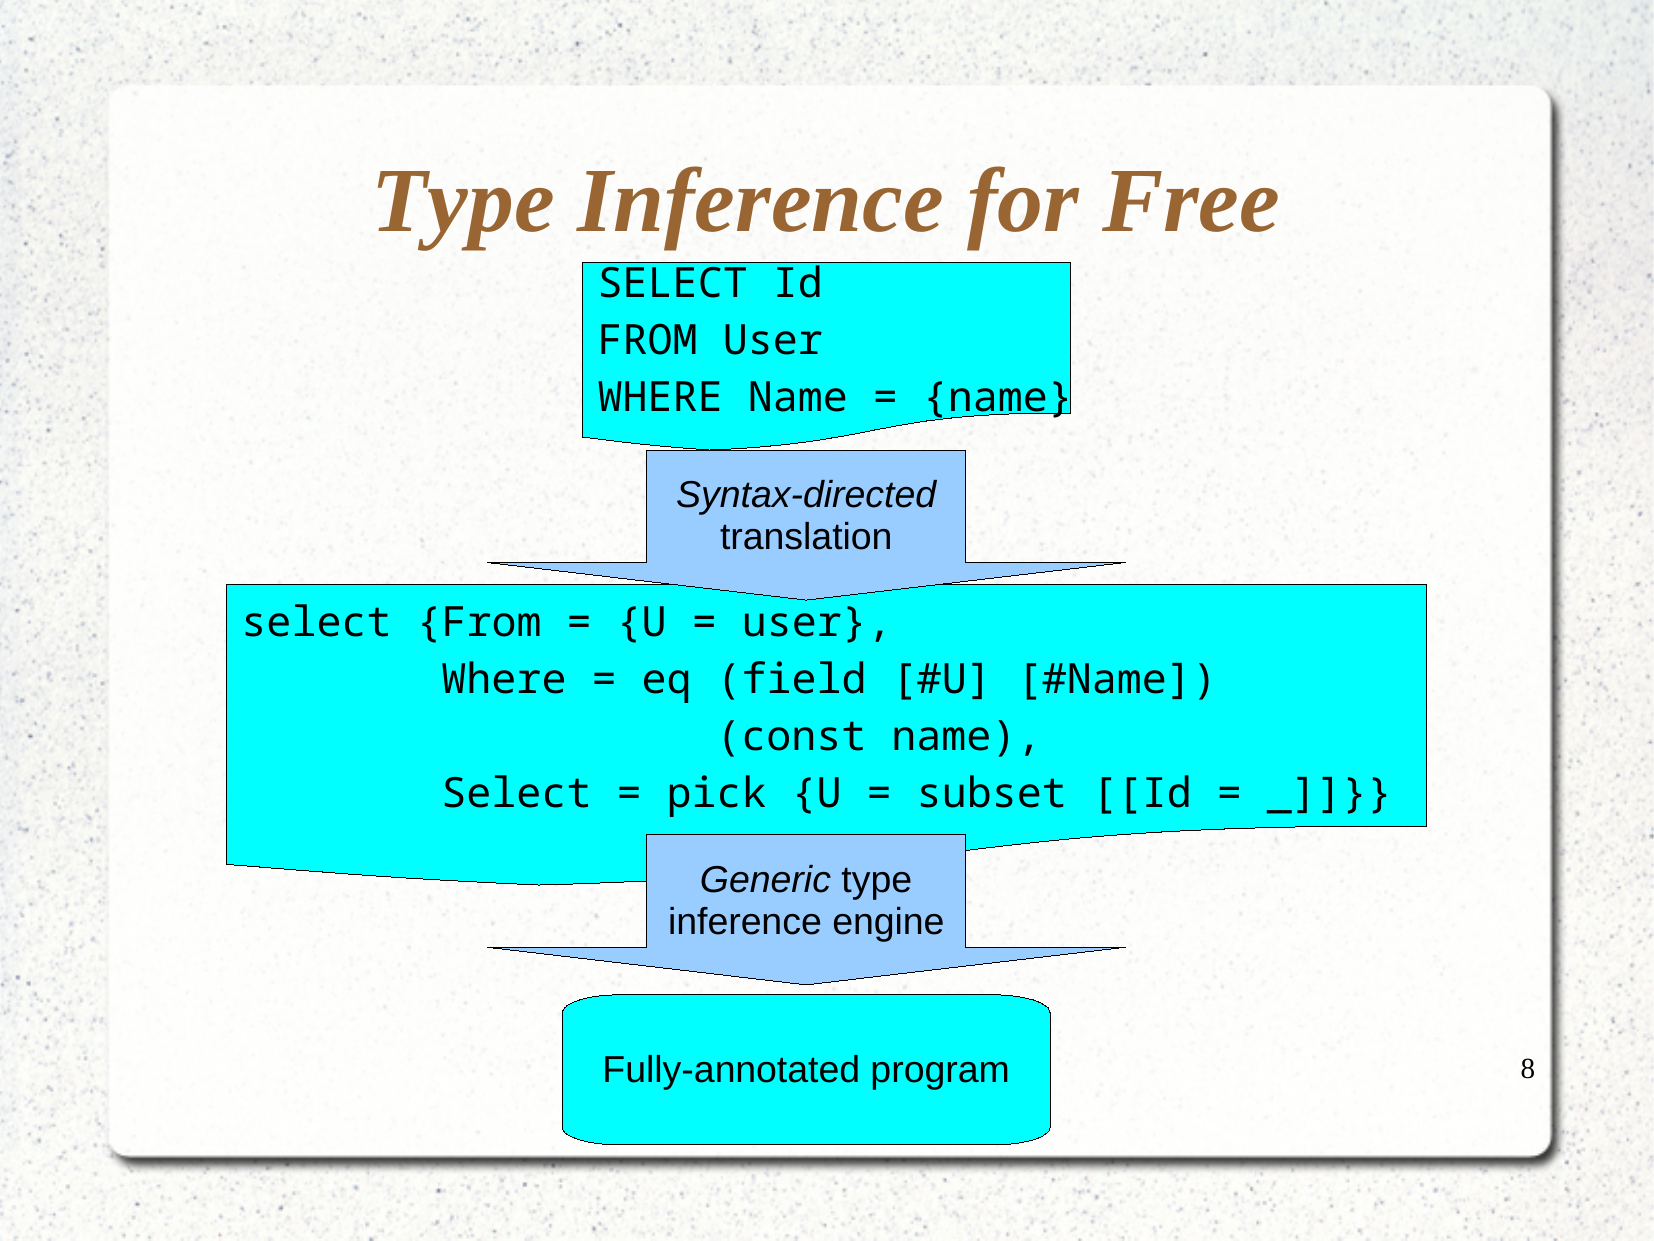

# Type Inference for Free
SELECT Id
FROM User
WHERE Name = {name}
Syntax-directed translation
select {From = {U = user},
 Where = eq (field [#U] [#Name])
 (const name),
 Select = pick {U = subset [[Id = _]]}}
Generic type inference engine
Fully-annotated program
8